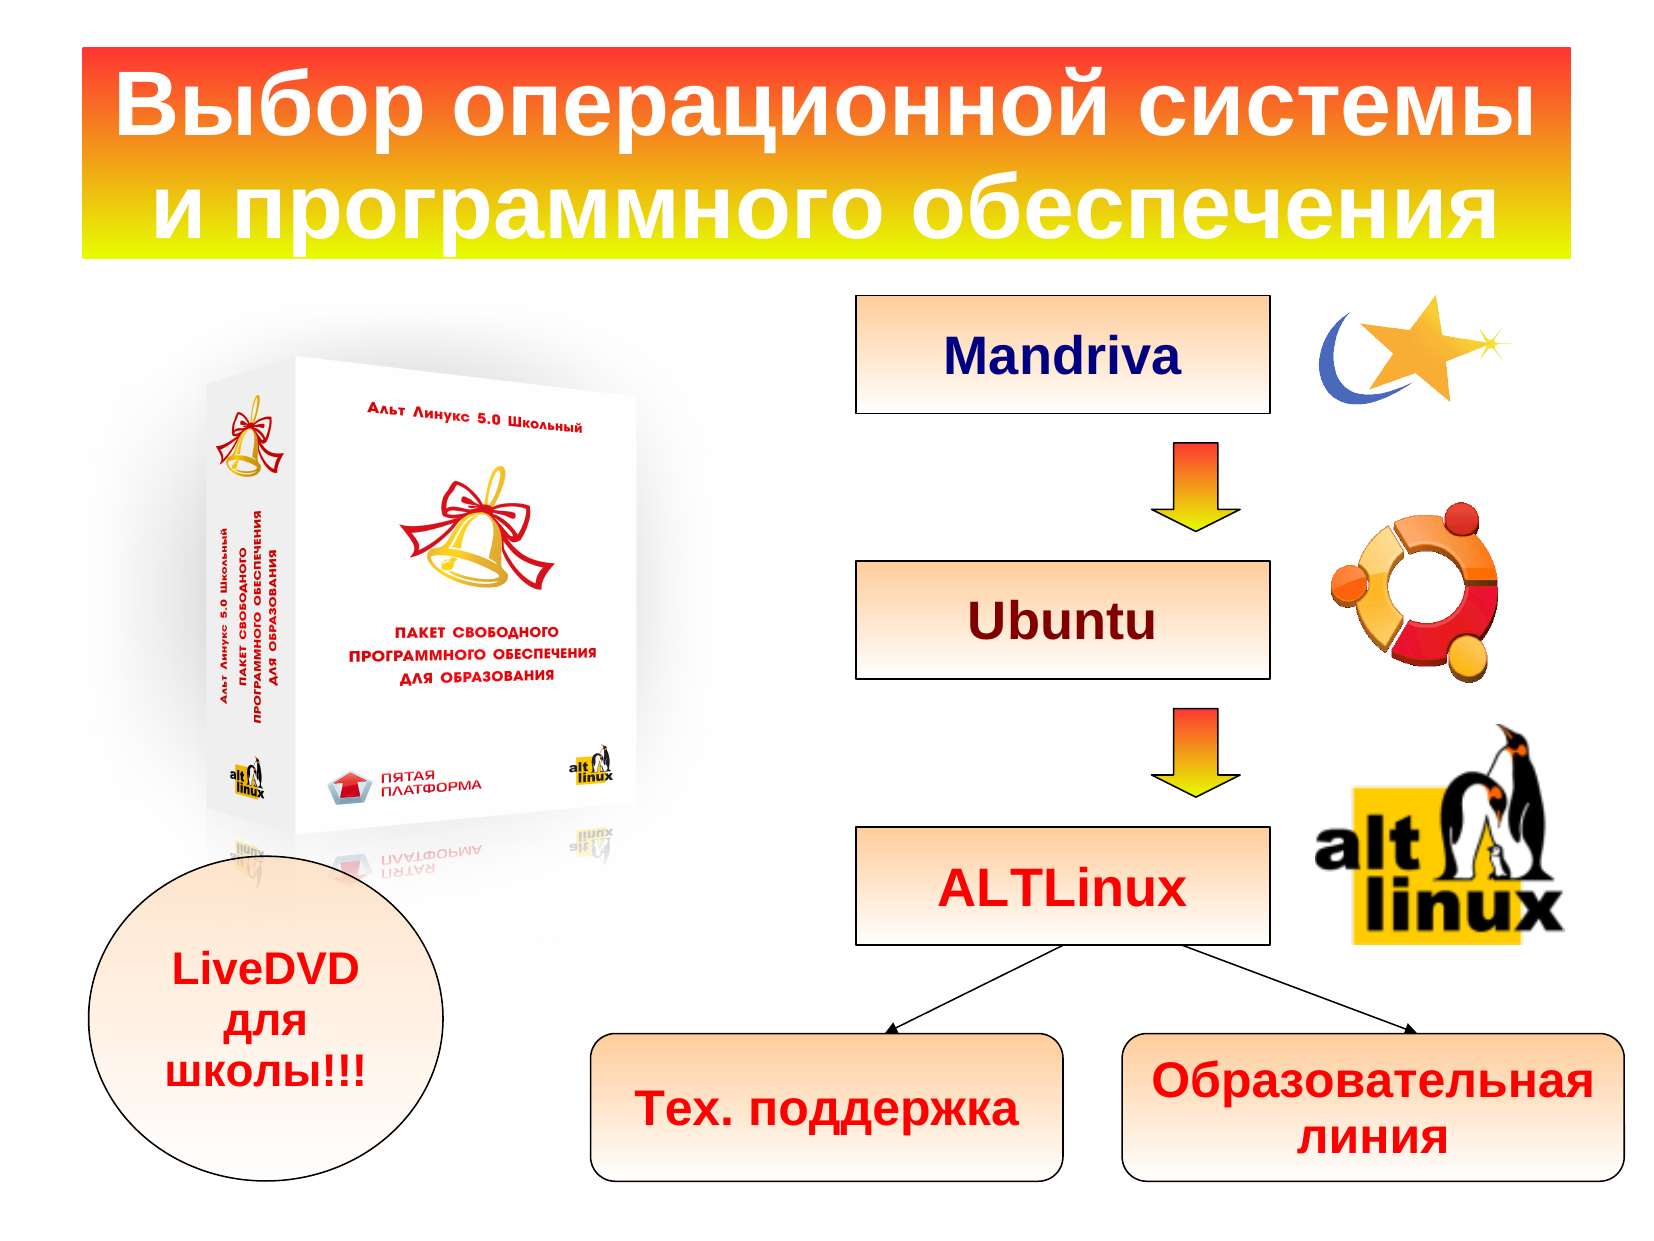

# Выбор операционной системы и программного обеспечения
Mandriva
Ubuntu
ALTLinux
LiveDVD для школы!!!
Тех. поддержка
Образовательная линия